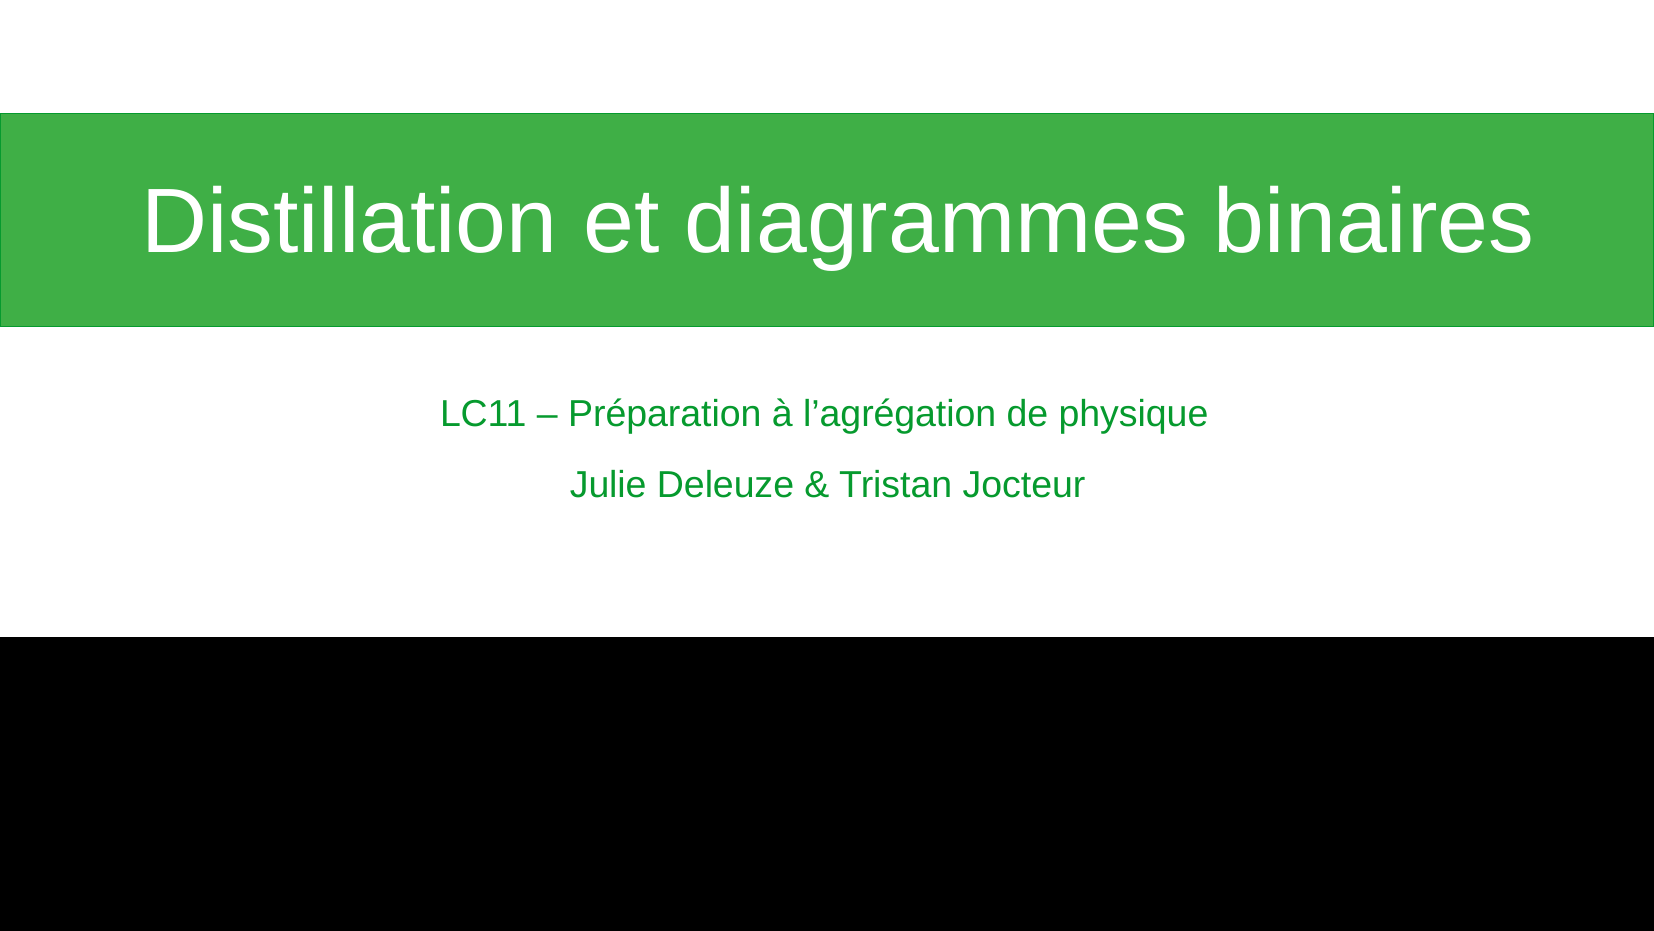

# Distillation et diagrammes binaires
LC11 – Préparation à l’agrégation de physique
Julie Deleuze & Tristan Jocteur